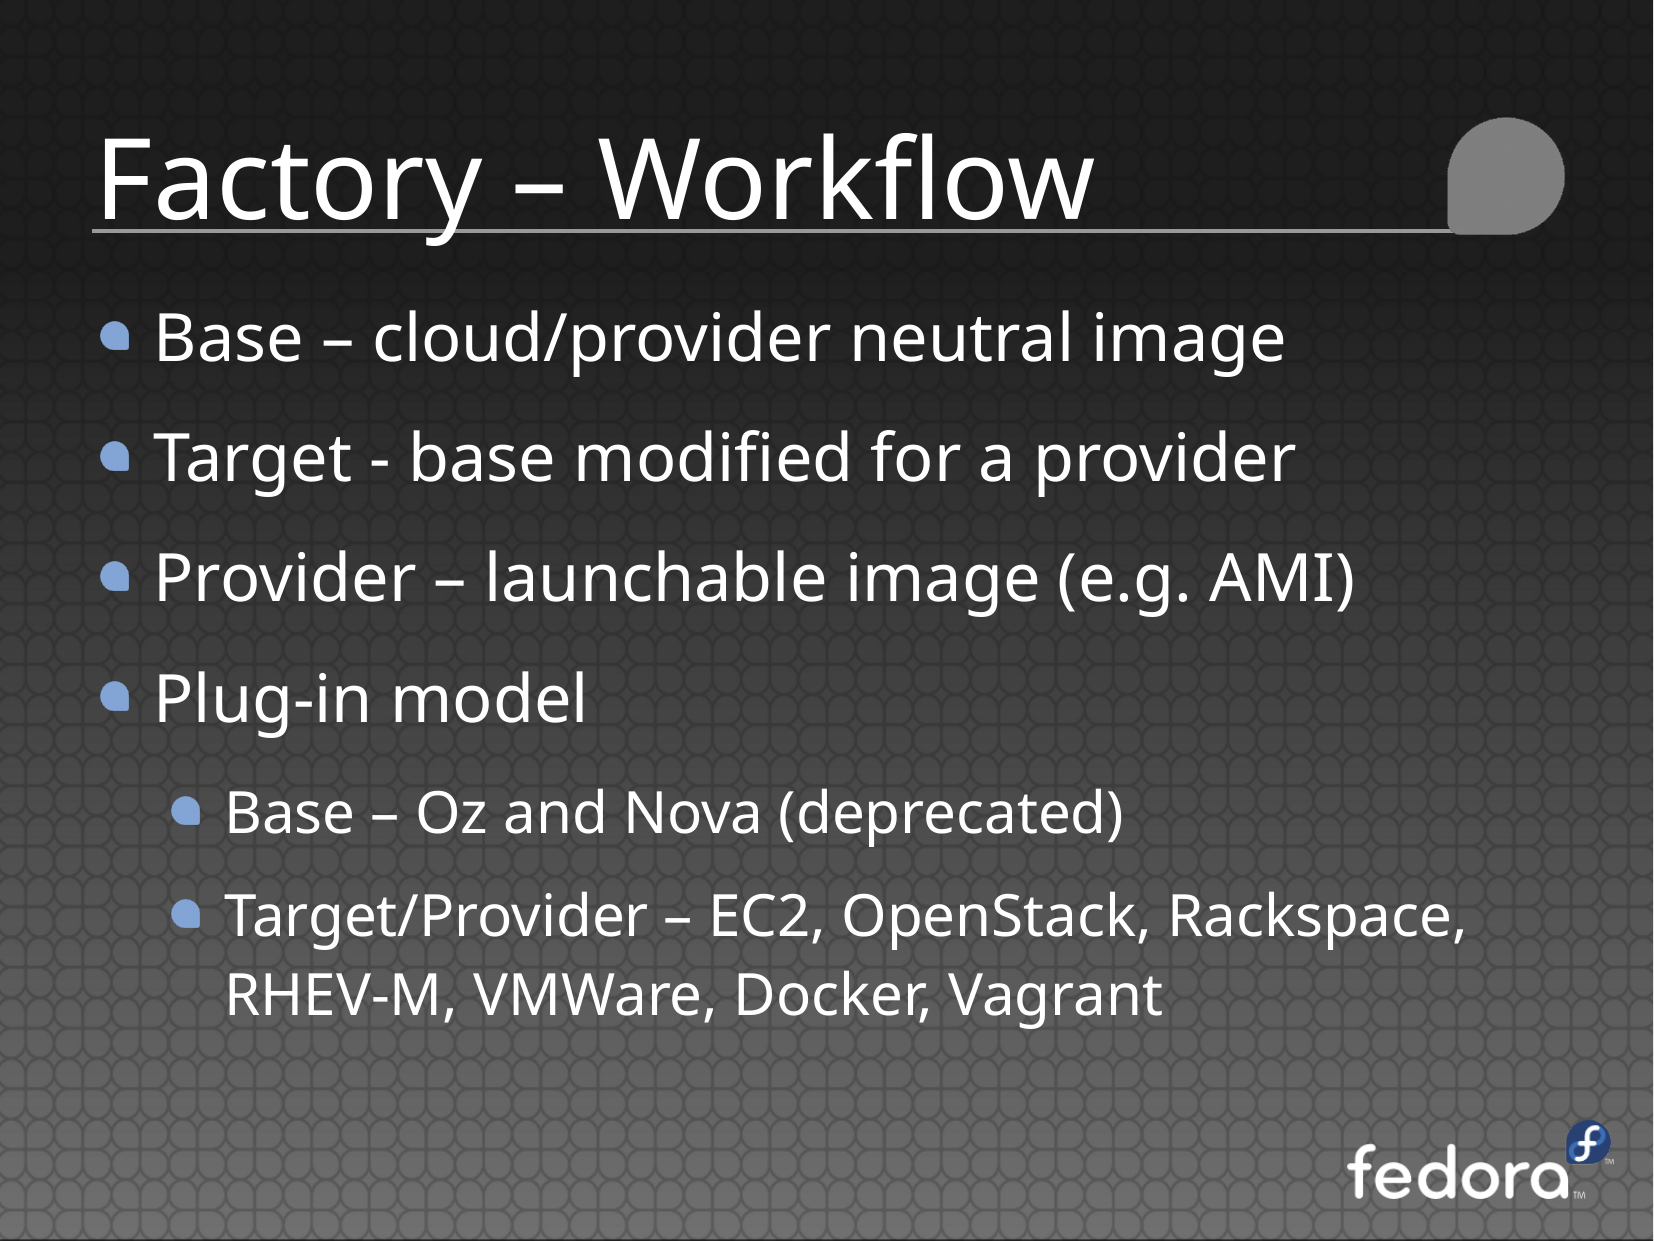

Factory – Workflow
# Base – cloud/provider neutral image
Target - base modified for a provider
Provider – launchable image (e.g. AMI)
Plug-in model
Base – Oz and Nova (deprecated)
Target/Provider – EC2, OpenStack, Rackspace, RHEV-M, VMWare, Docker, Vagrant